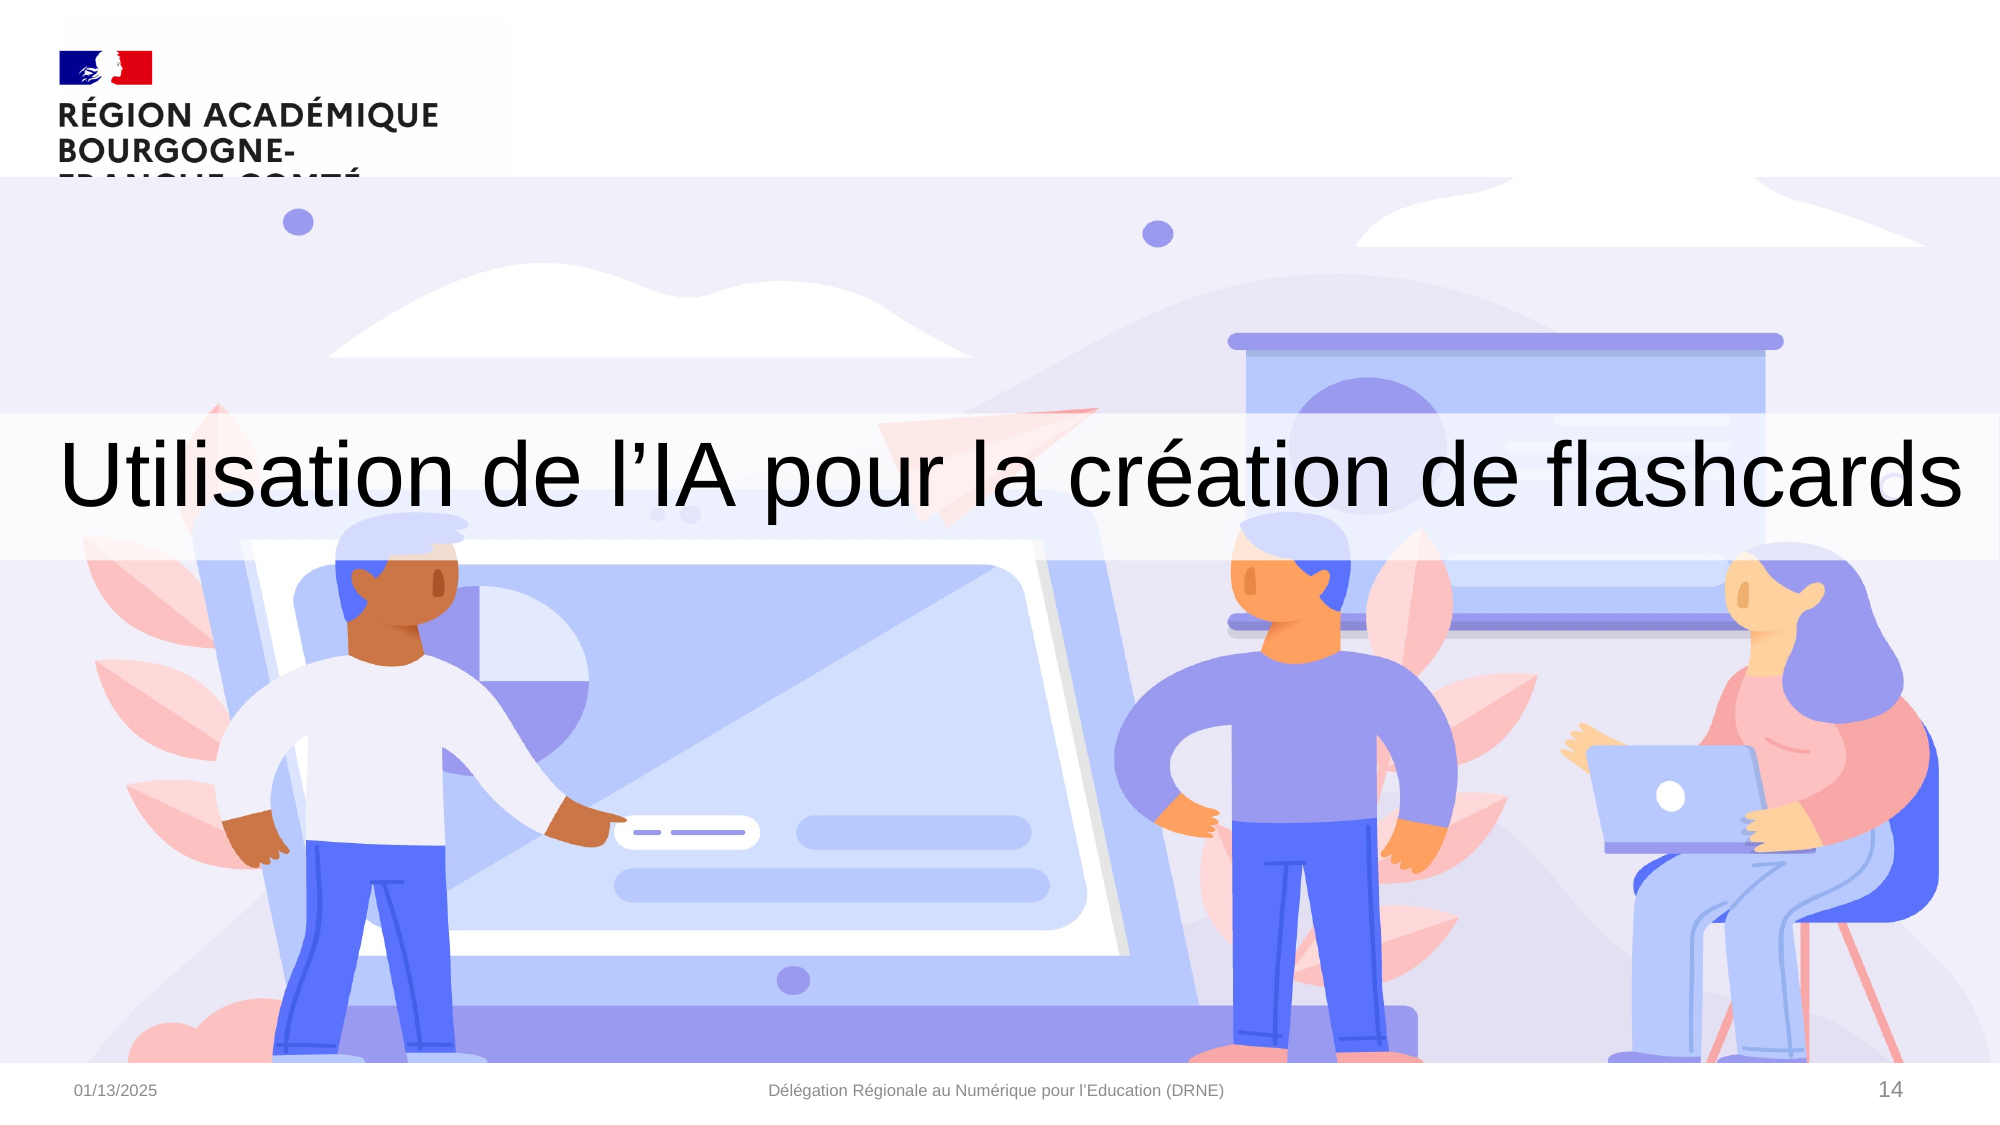

Utilisation de l’IA pour la création de flashcards
14
01/13/2025
Délégation Régionale au Numérique pour l’Education (DRNE)